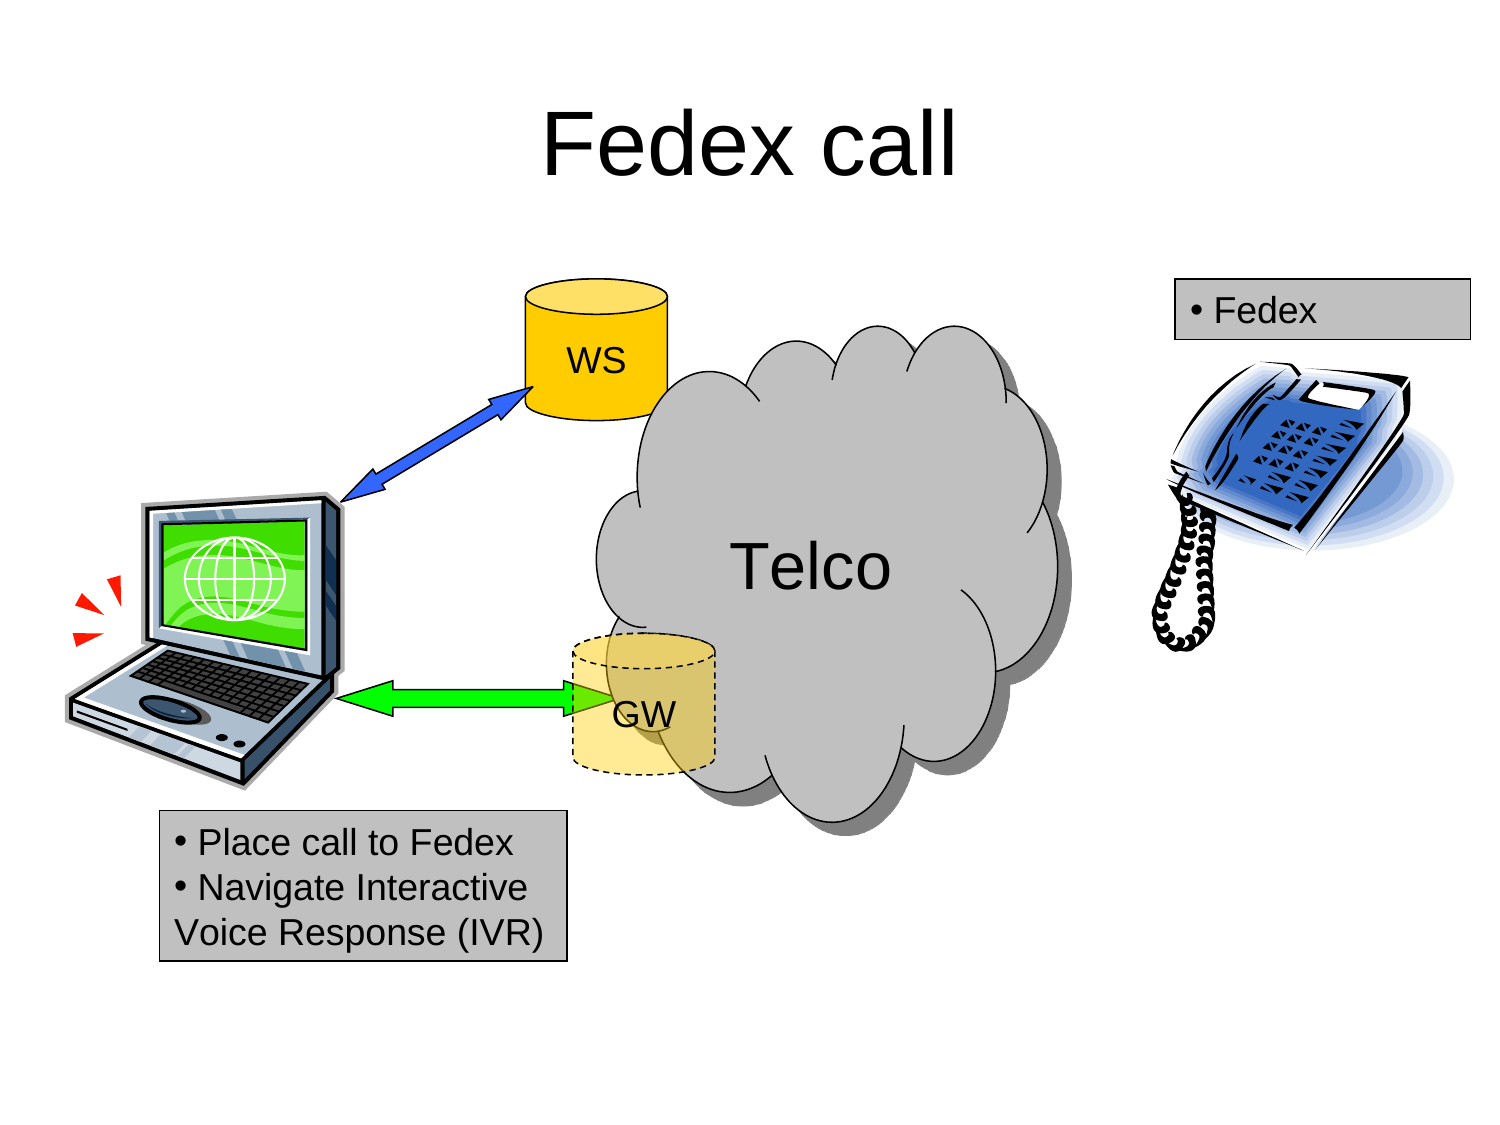

# Fedex call
WS
 Fedex
Telco
GW
 Place call to Fedex
 Navigate Interactive Voice Response (IVR)